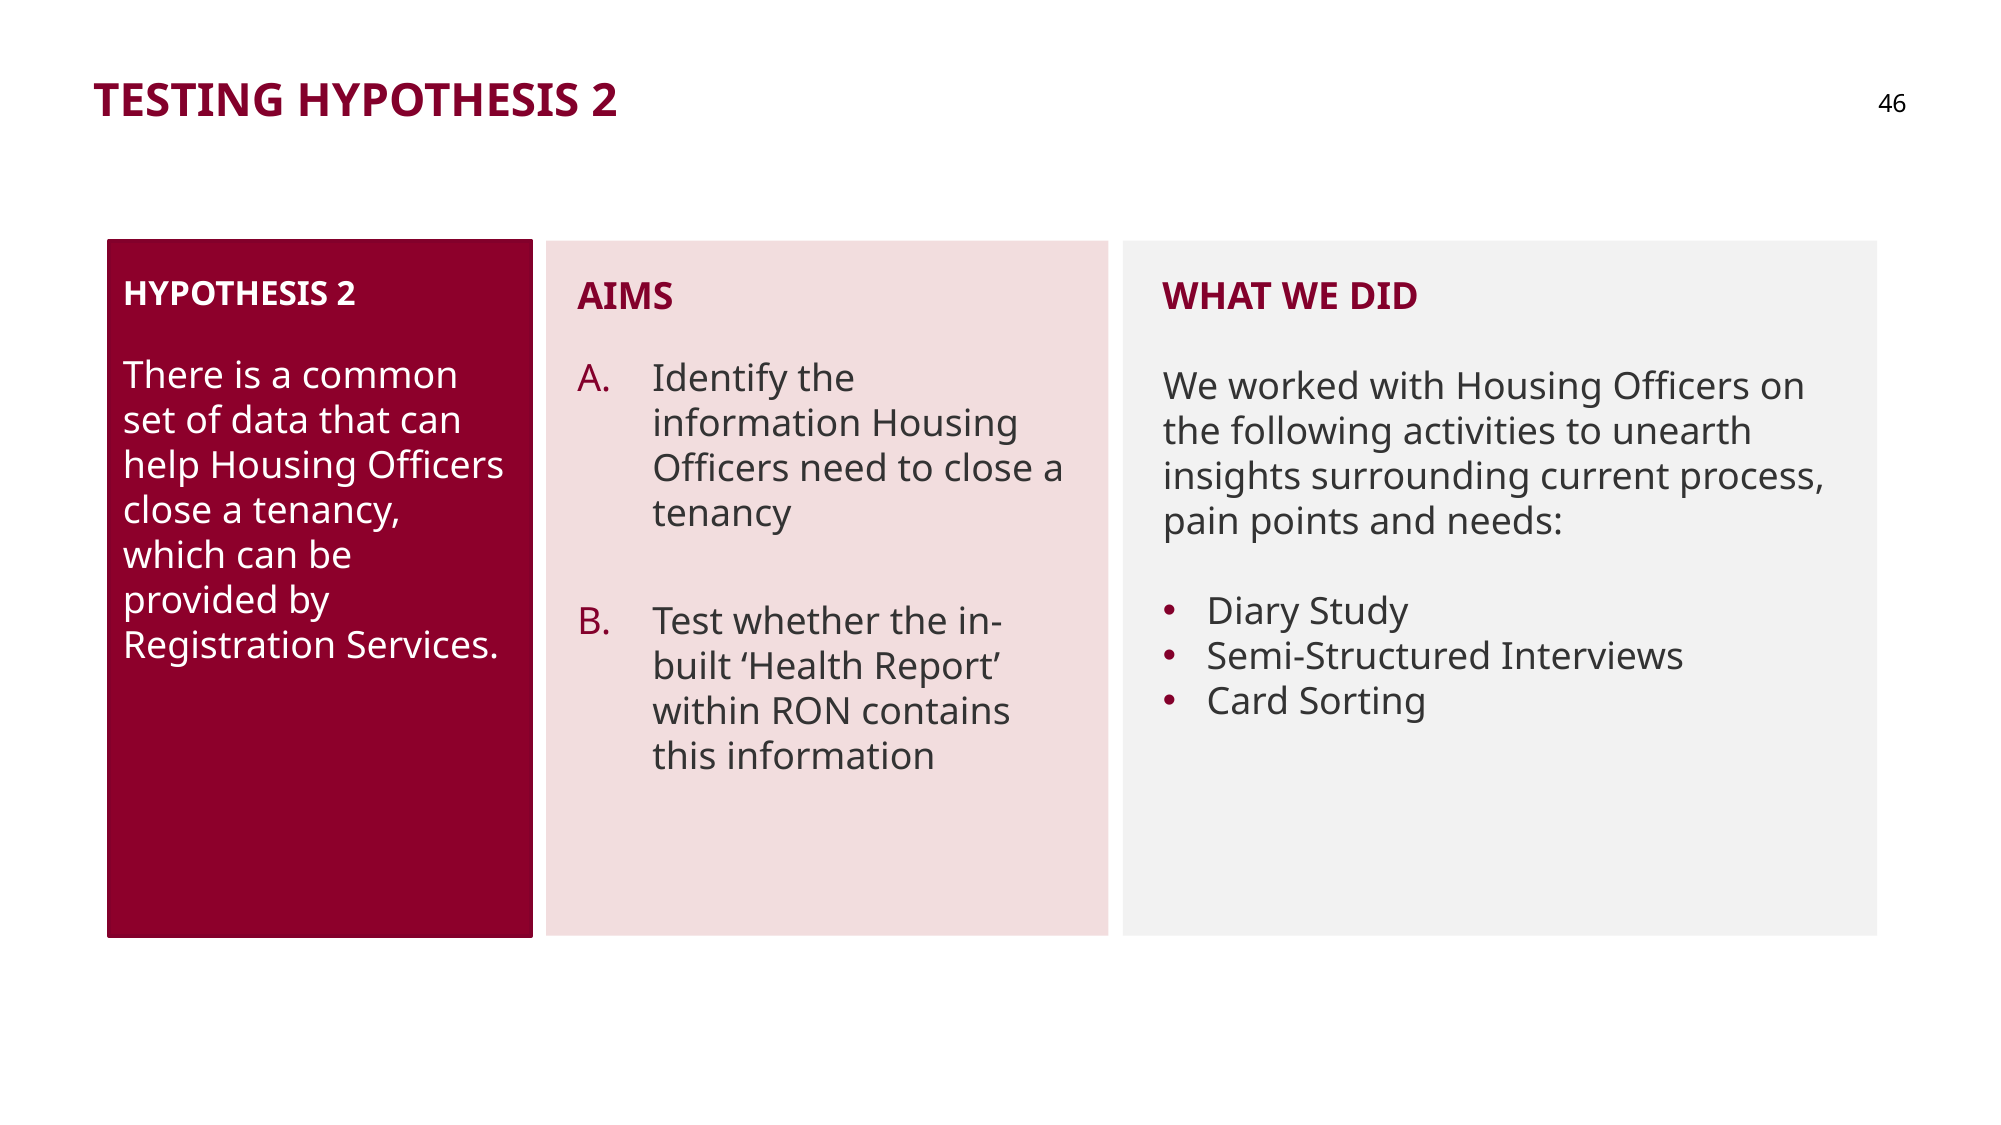

# TESTING HYPOTHESIS 2
HYPOTHESIS 2
There is a common set of data that can help Housing Officers close a tenancy, which can be provided by Registration Services.
AIMS
Identify the information Housing Officers need to close a tenancy
Test whether the in-built ‘Health Report’ within RON contains this information
WHAT WE DID
We worked with Housing Officers on the following activities to unearth insights surrounding current process, pain points and needs:
Diary Study
Semi-Structured Interviews
Card Sorting